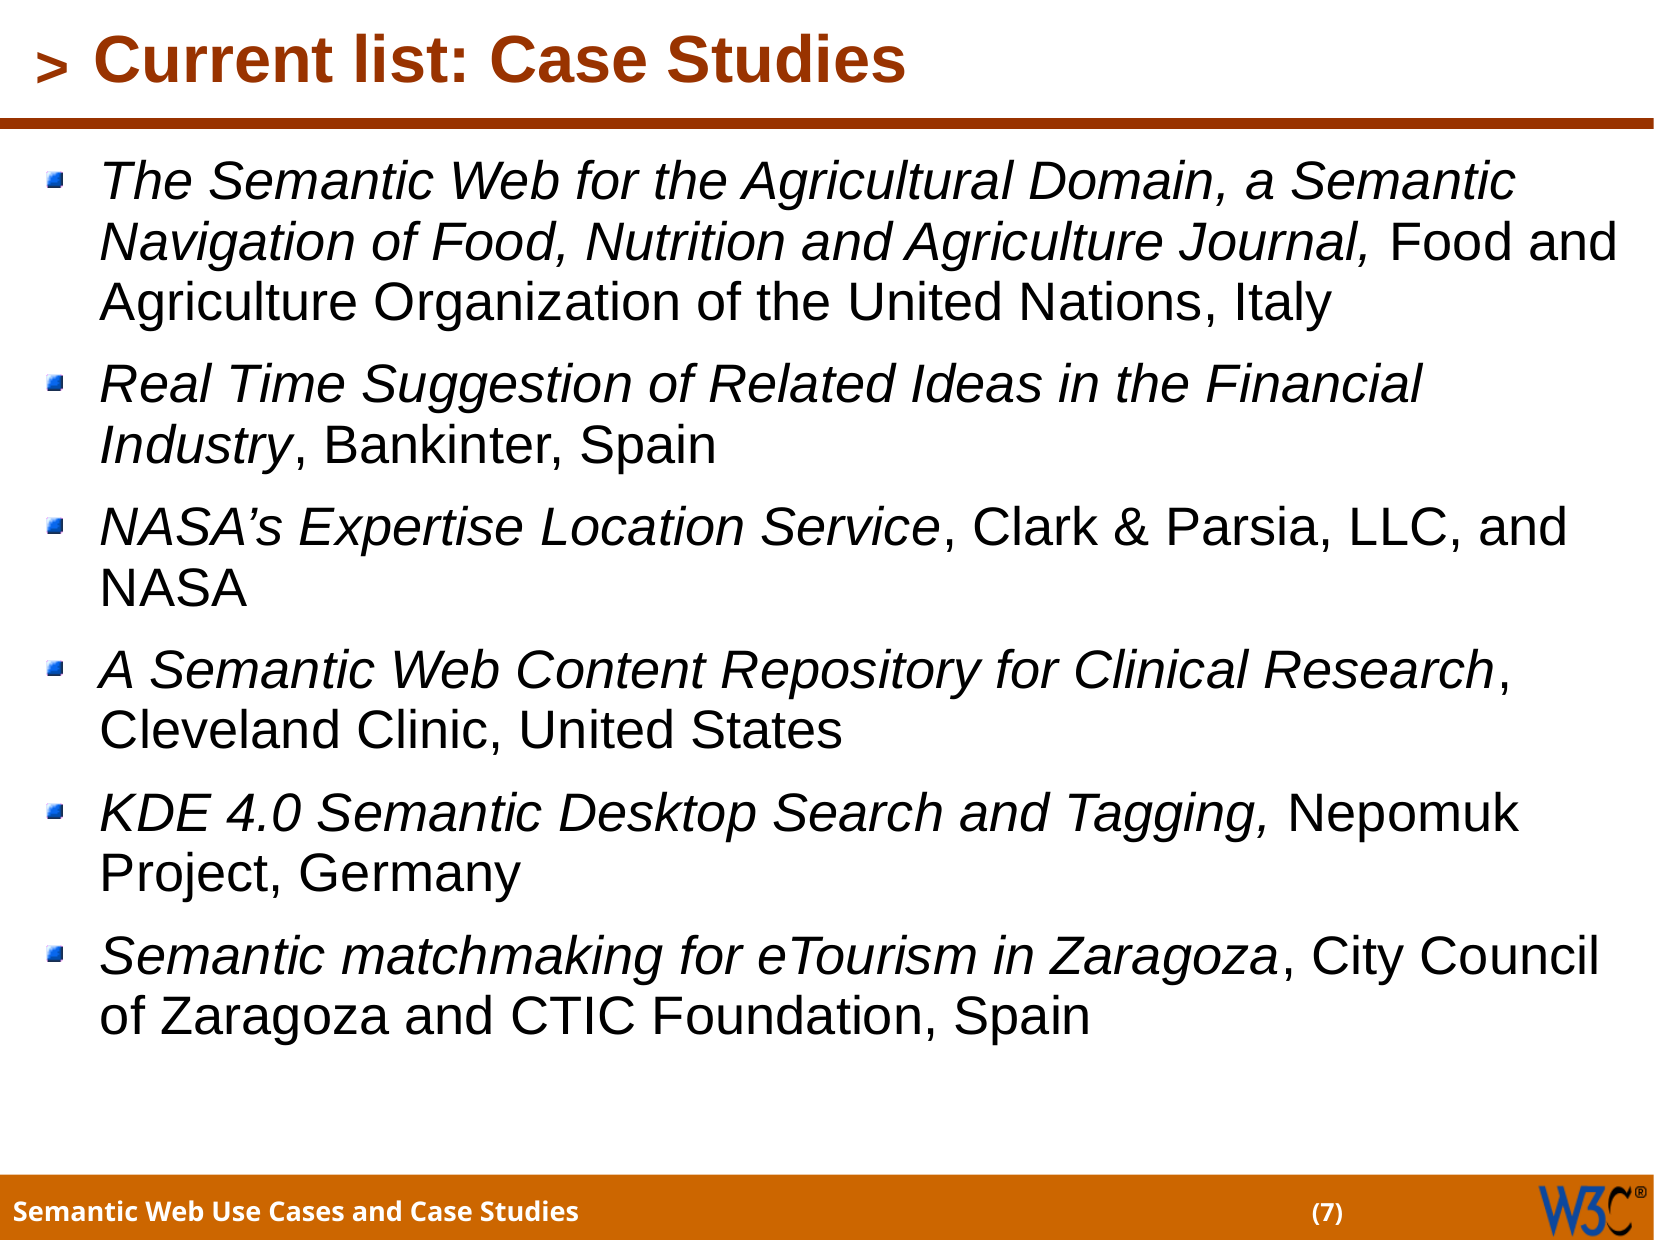

# Current list: Case Studies
The Semantic Web for the Agricultural Domain, a Semantic Navigation of Food, Nutrition and Agriculture Journal, Food and Agriculture Organization of the United Nations, Italy
Real Time Suggestion of Related Ideas in the Financial Industry, Bankinter, Spain
NASA’s Expertise Location Service, Clark & Parsia, LLC, and NASA
A Semantic Web Content Repository for Clinical Research, Cleveland Clinic, United States
KDE 4.0 Semantic Desktop Search and Tagging, Nepomuk Project, Germany
Semantic matchmaking for eTourism in Zaragoza, City Council of Zaragoza and CTIC Foundation, Spain